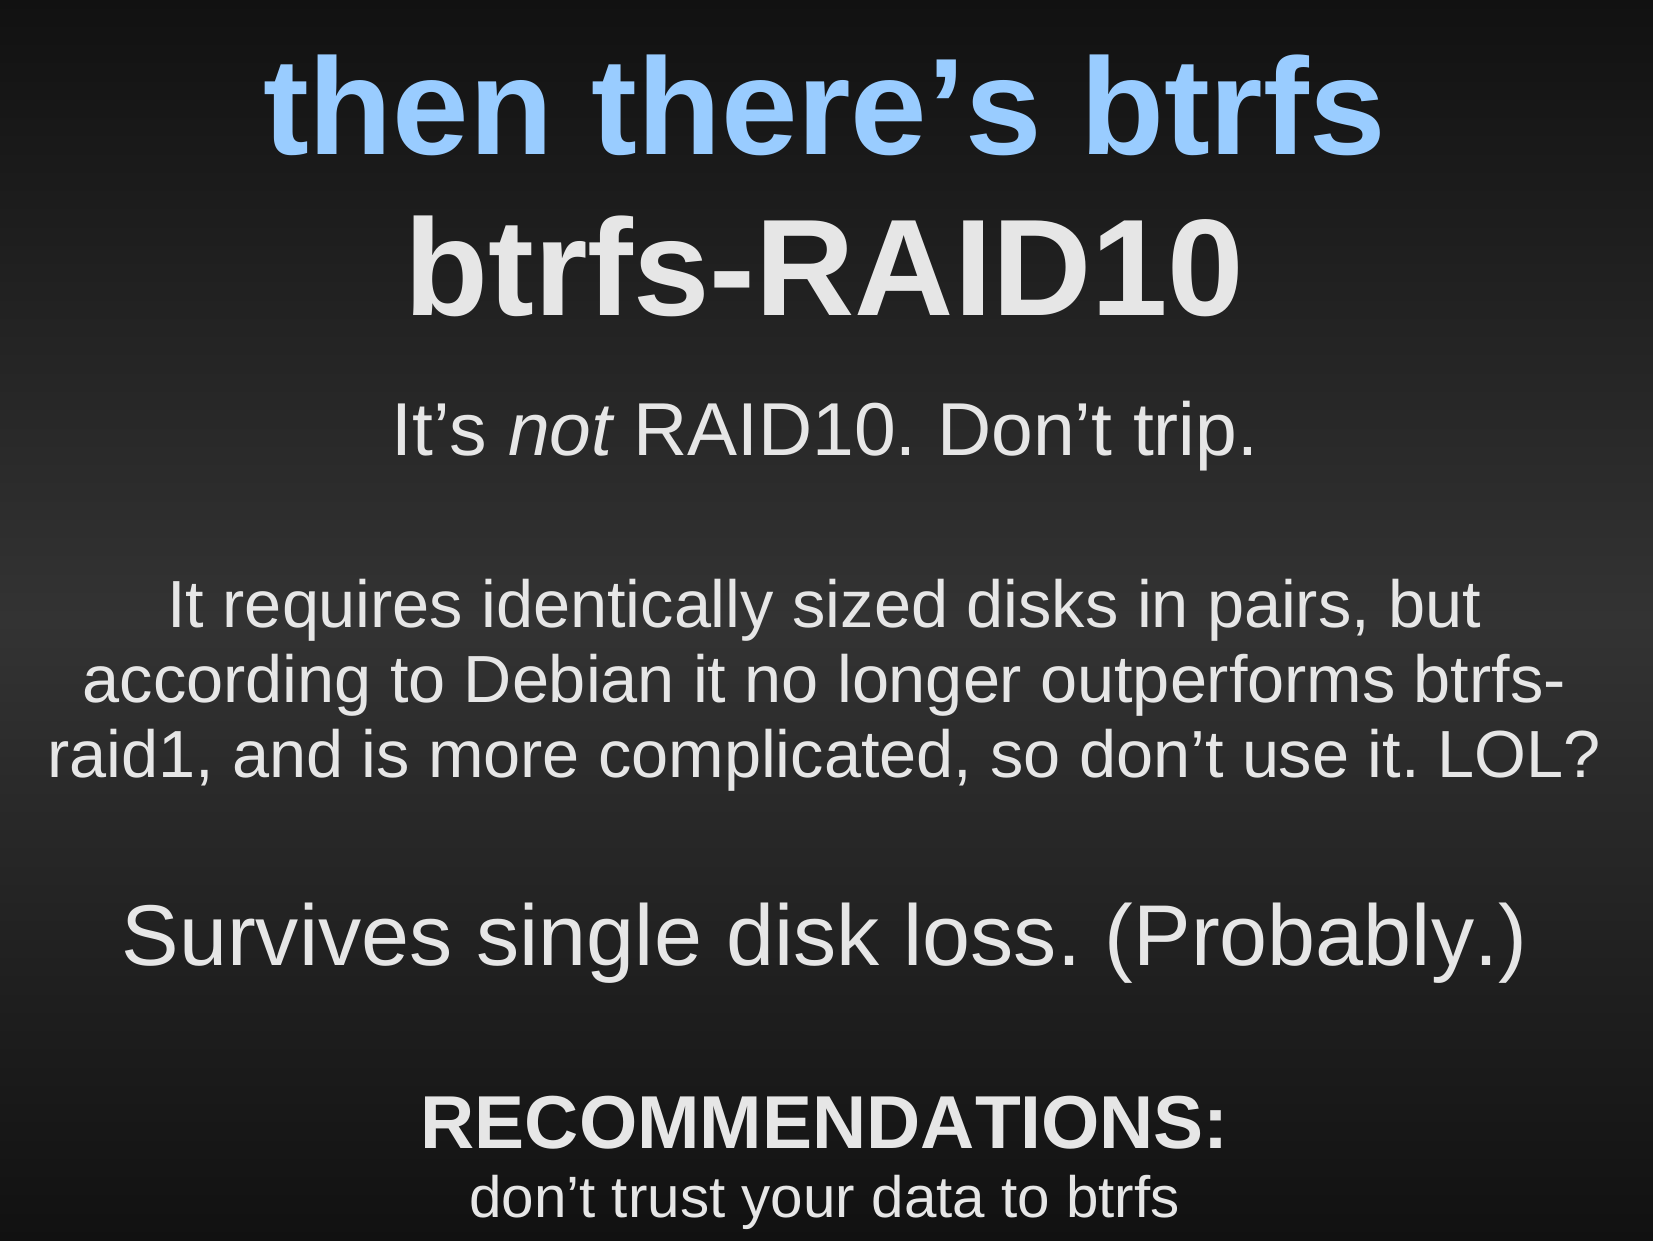

# then there’s btrfs
btrfs-RAID10
It’s not RAID10. Don’t trip.
It requires identically sized disks in pairs, but
according to Debian it no longer outperforms btrfs-raid1, and is more complicated, so don’t use it. LOL?
Survives single disk loss. (Probably.)
RECOMMENDATIONS:
don’t trust your data to btrfs